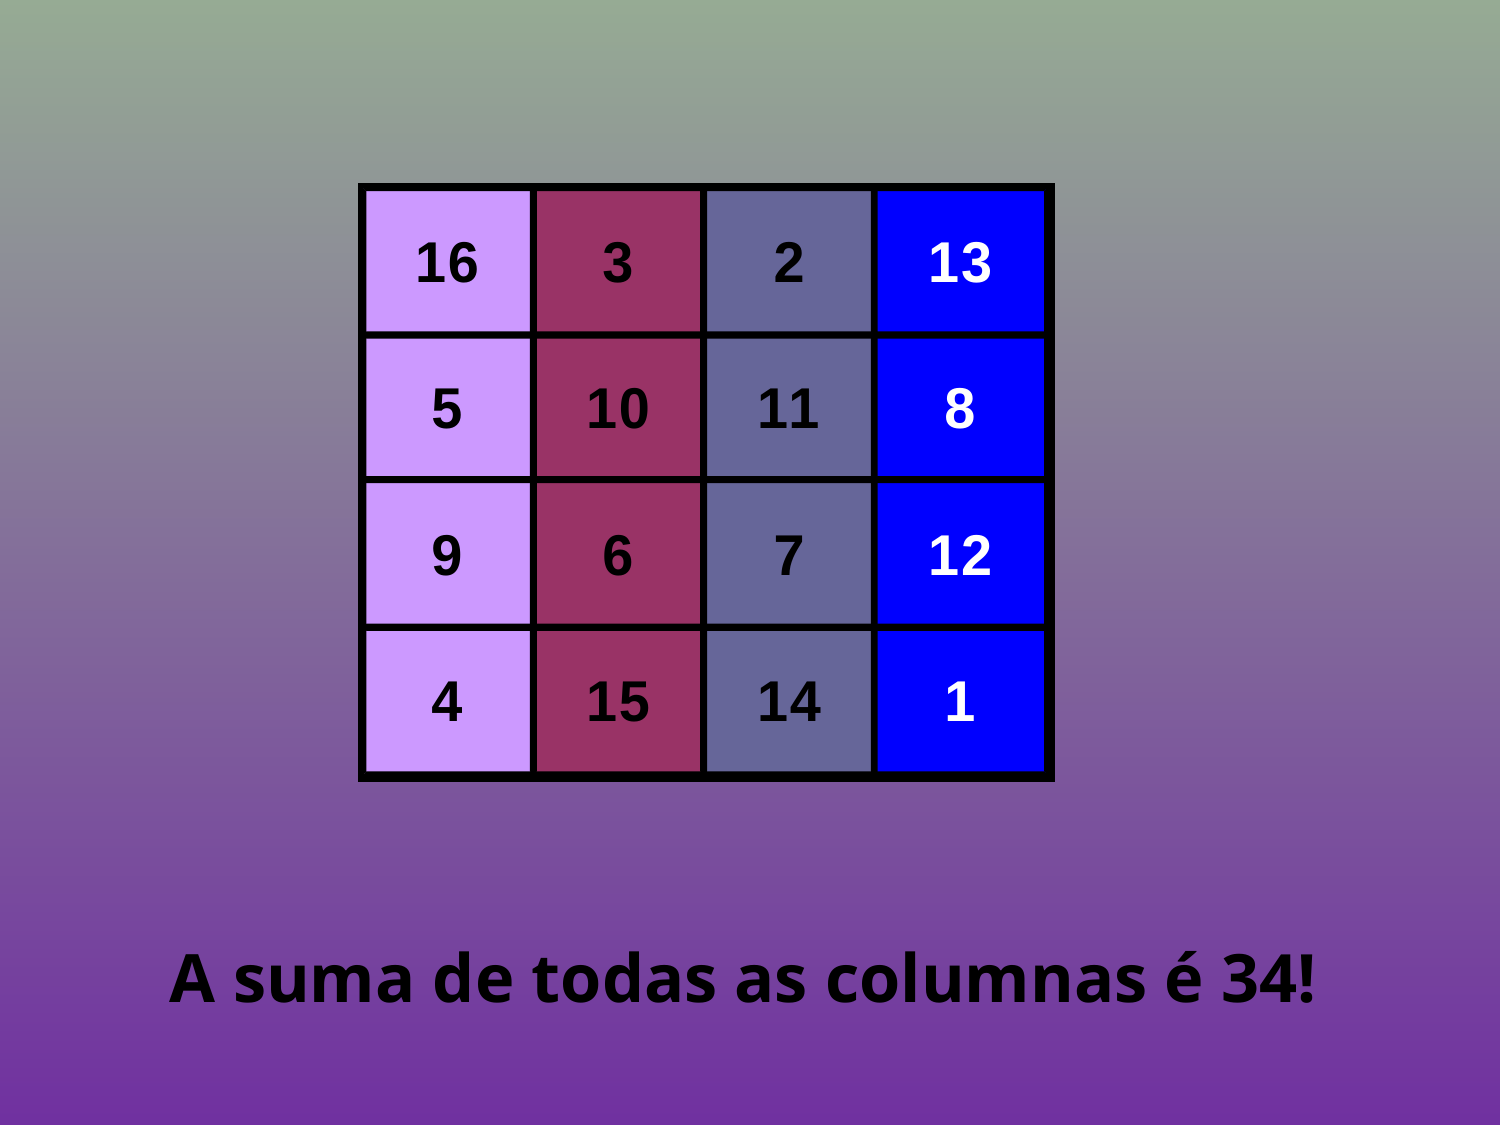

A suma de todas as columnas é 34!